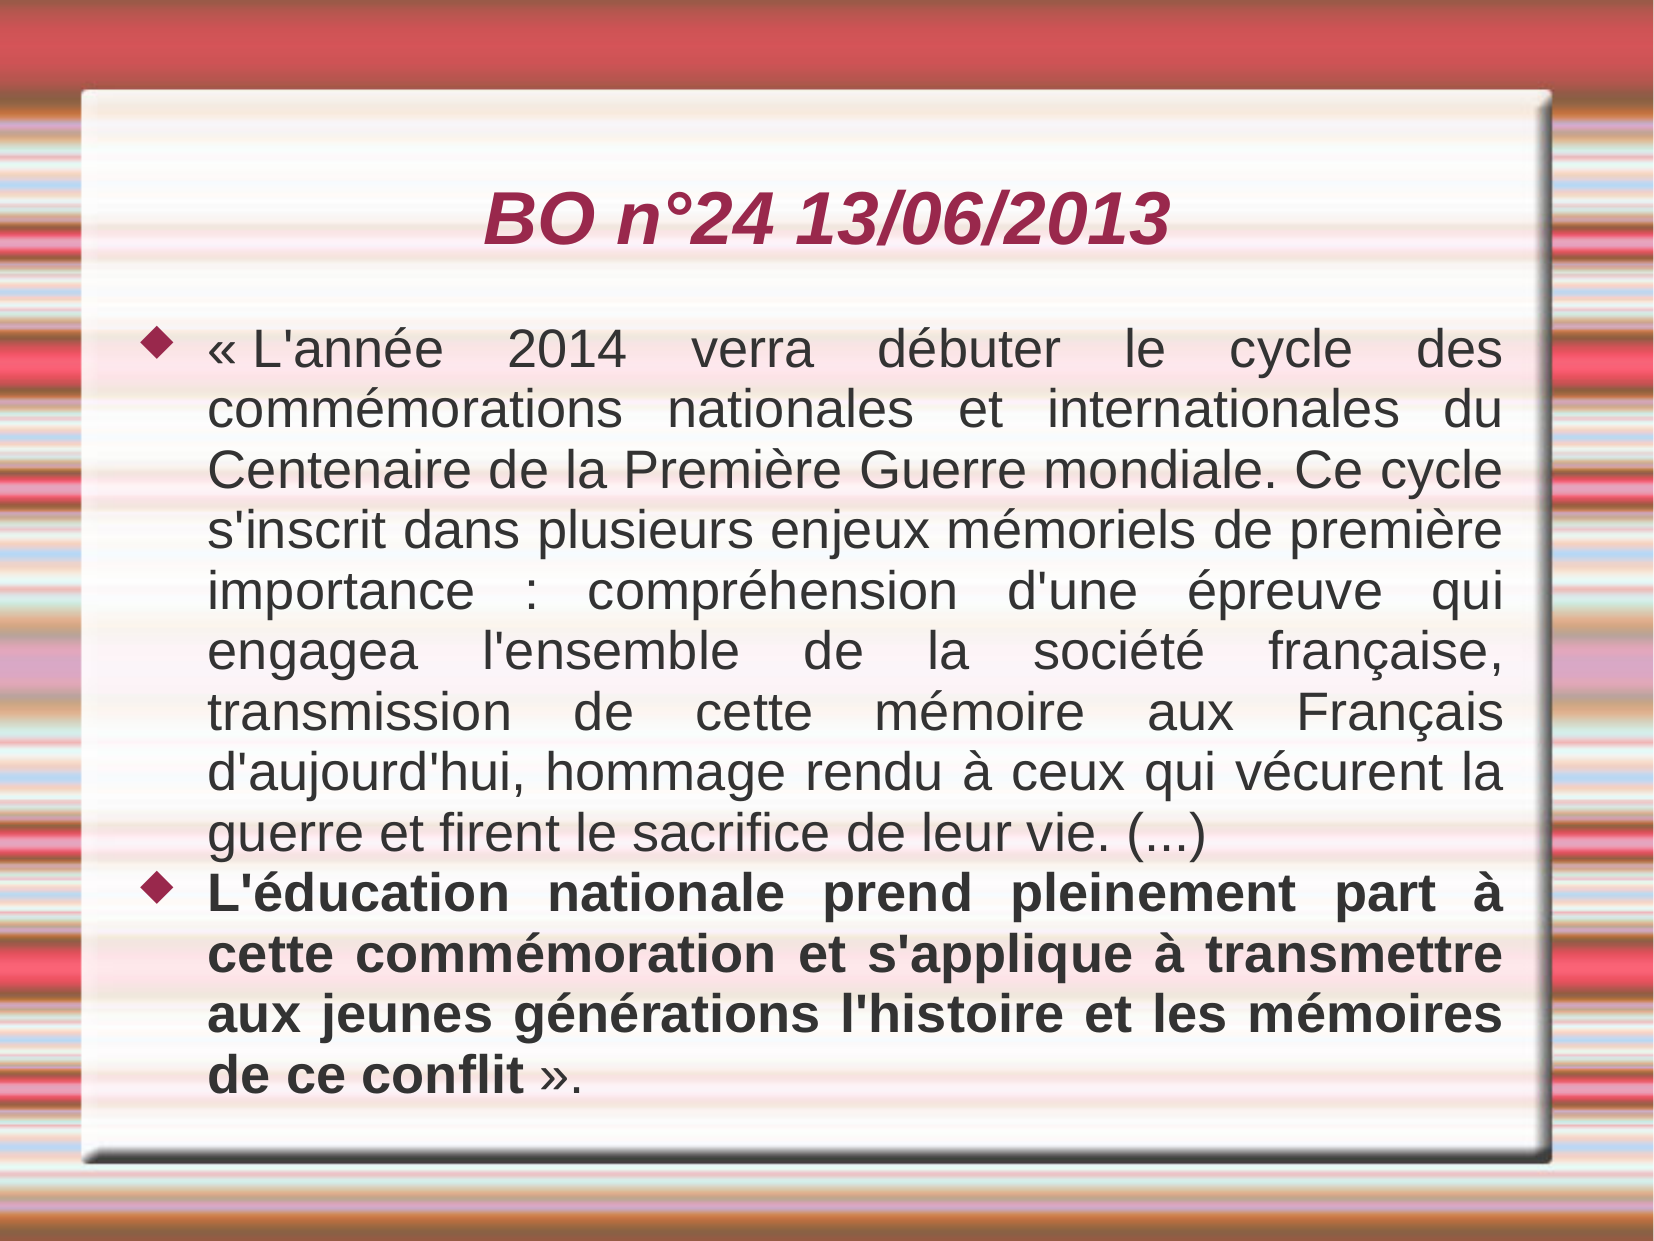

# BO n°24 13/06/2013
« L'année 2014 verra débuter le cycle des commémorations nationales et internationales du Centenaire de la Première Guerre mondiale. Ce cycle s'inscrit dans plusieurs enjeux mémoriels de première importance : compréhension d'une épreuve qui engagea l'ensemble de la société française, transmission de cette mémoire aux Français d'aujourd'hui, hommage rendu à ceux qui vécurent la guerre et firent le sacrifice de leur vie. (...)
L'éducation nationale prend pleinement part à cette commémoration et s'applique à transmettre aux jeunes générations l'histoire et les mémoires de ce conflit ».